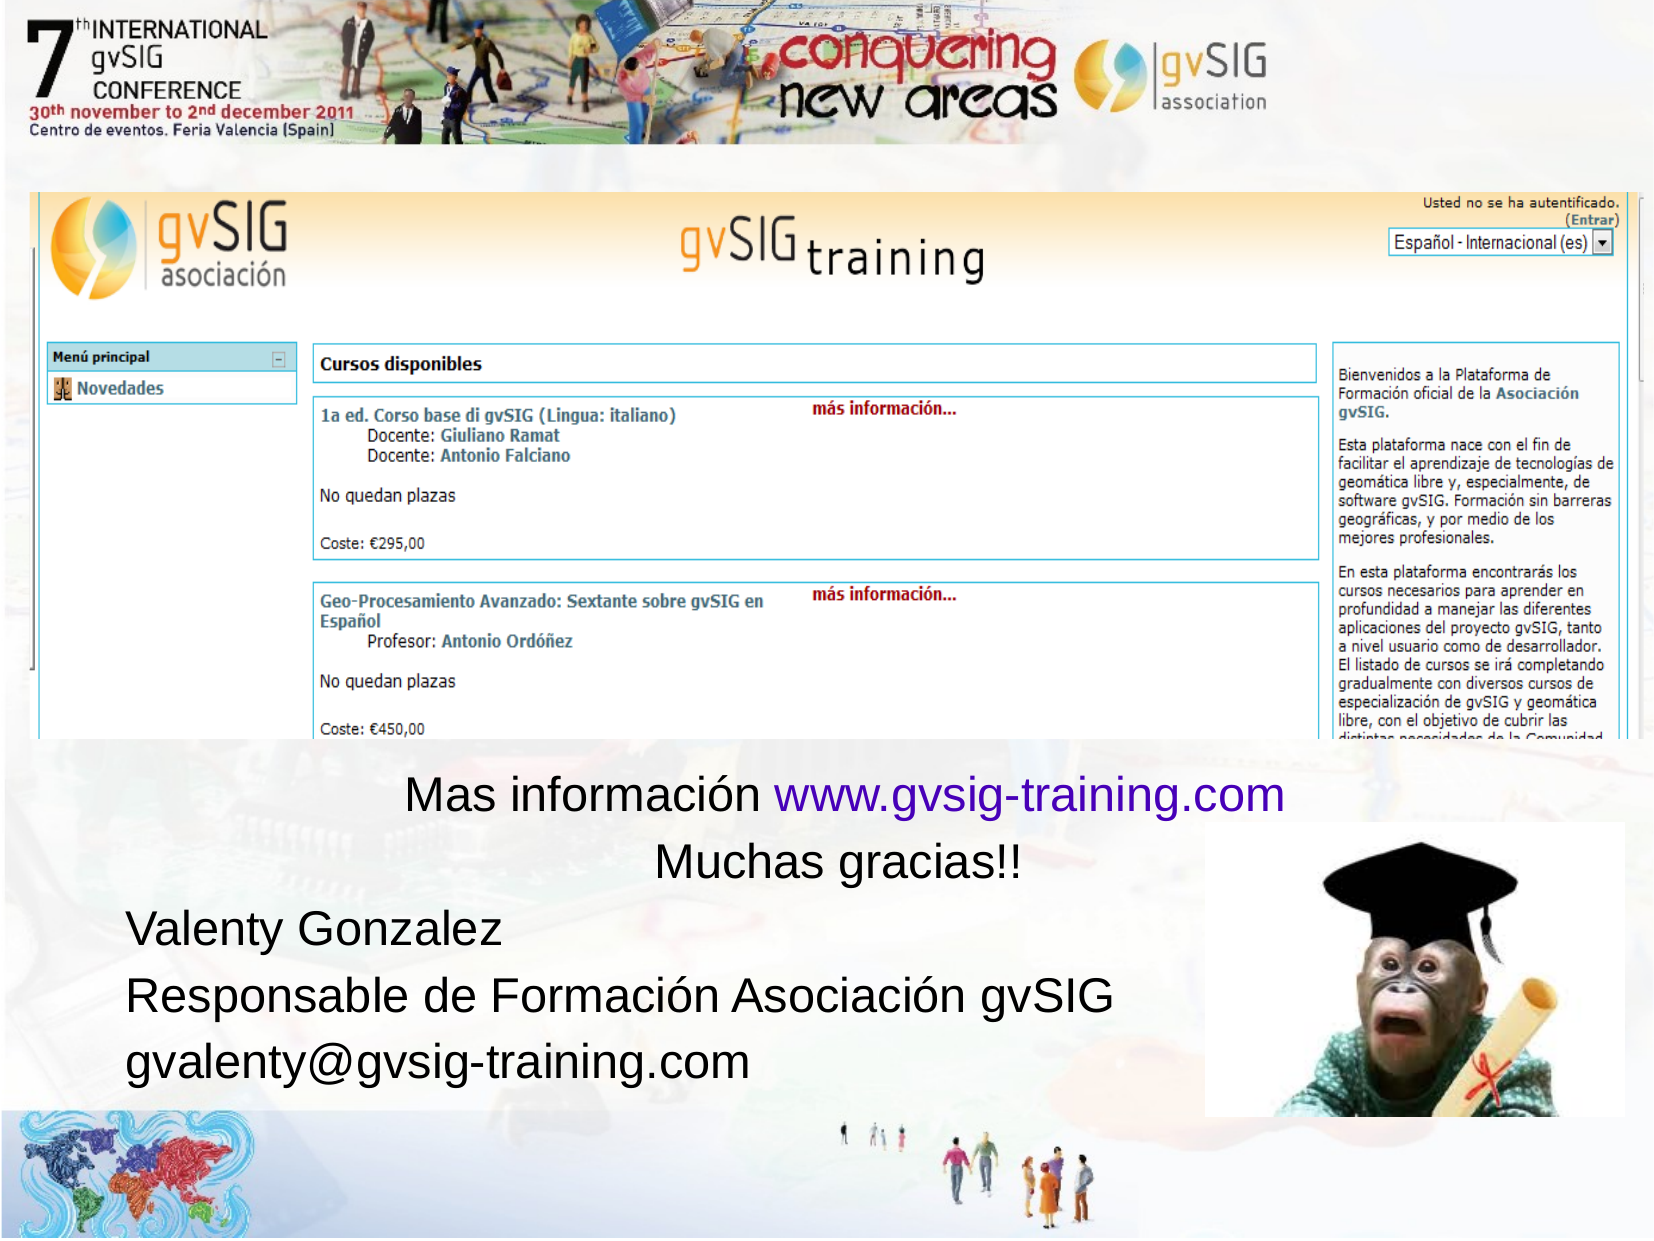

# Mas información www.gvsig-training.com
Muchas gracias!!
Valenty Gonzalez
Responsable de Formación Asociación gvSIG
gvalenty@gvsig-training.com